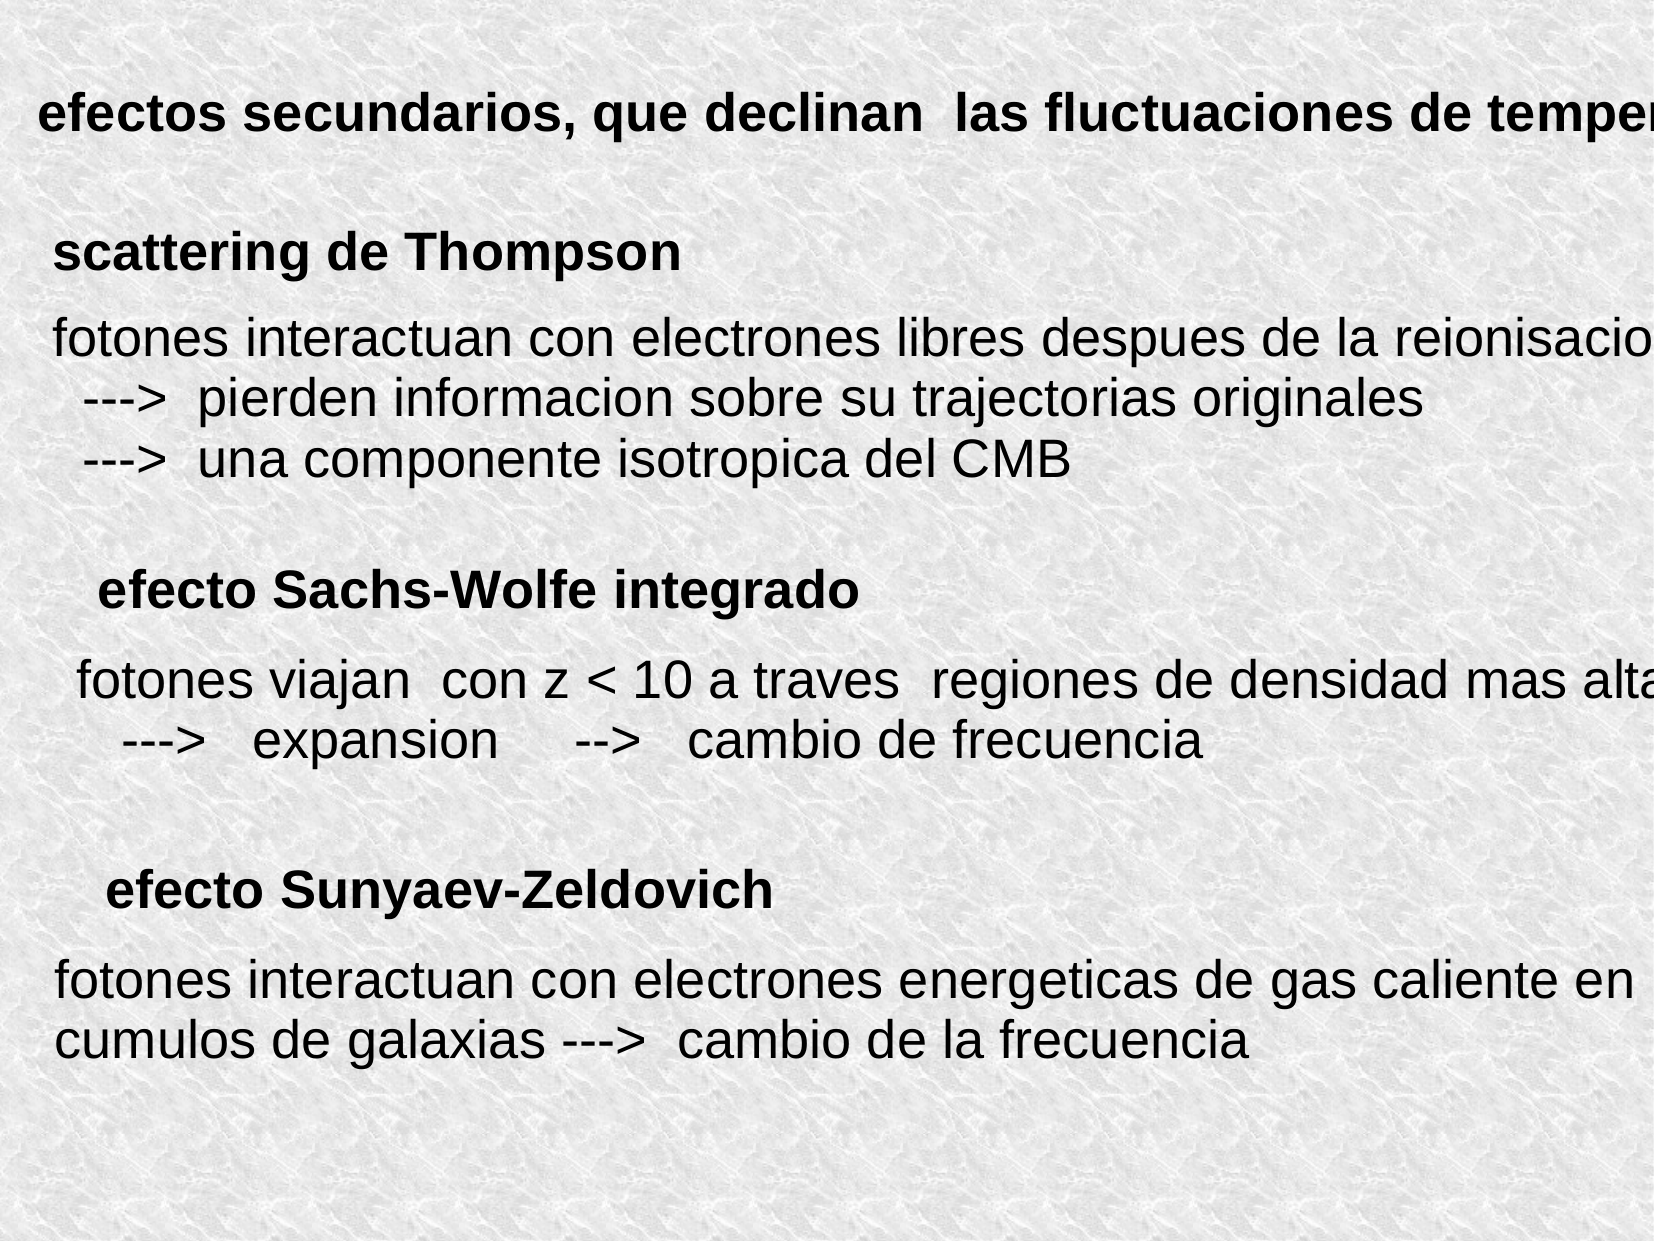

efectos secundarios, que declinan las fluctuaciones de temperatura
scattering de Thompson
fotones interactuan con electrones libres despues de la reionisacion
 ---> pierden informacion sobre su trajectorias originales
 ---> una componente isotropica del CMB
efecto Sachs-Wolfe integrado
fotones viajan con z < 10 a traves regiones de densidad mas alta
 ---> expansion --> cambio de frecuencia
efecto Sunyaev-Zeldovich
fotones interactuan con electrones energeticas de gas caliente en
cumulos de galaxias ---> cambio de la frecuencia